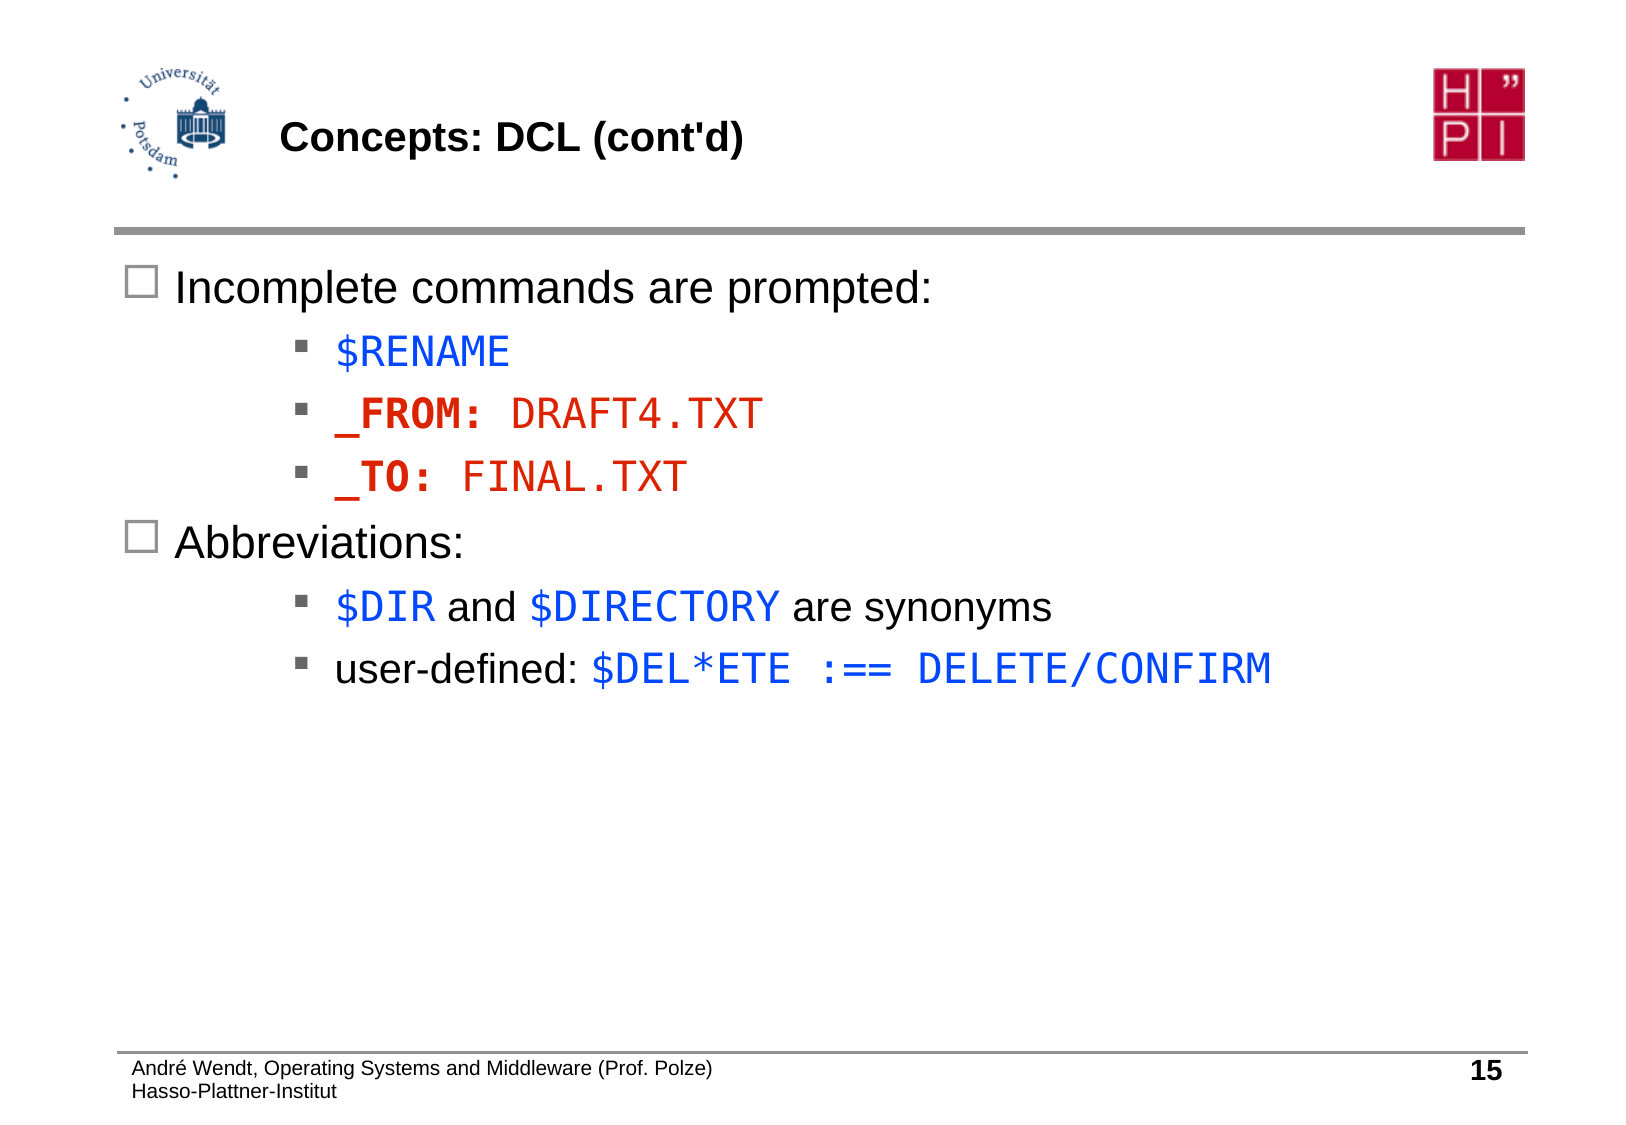

# Concepts: DCL (cont'd)
Incomplete commands are prompted:
$RENAME
_FROM: DRAFT4.TXT
_TO: FINAL.TXT
Abbreviations:
$DIR and $DIRECTORY are synonyms
user-defined: $DEL*ETE :== DELETE/CONFIRM